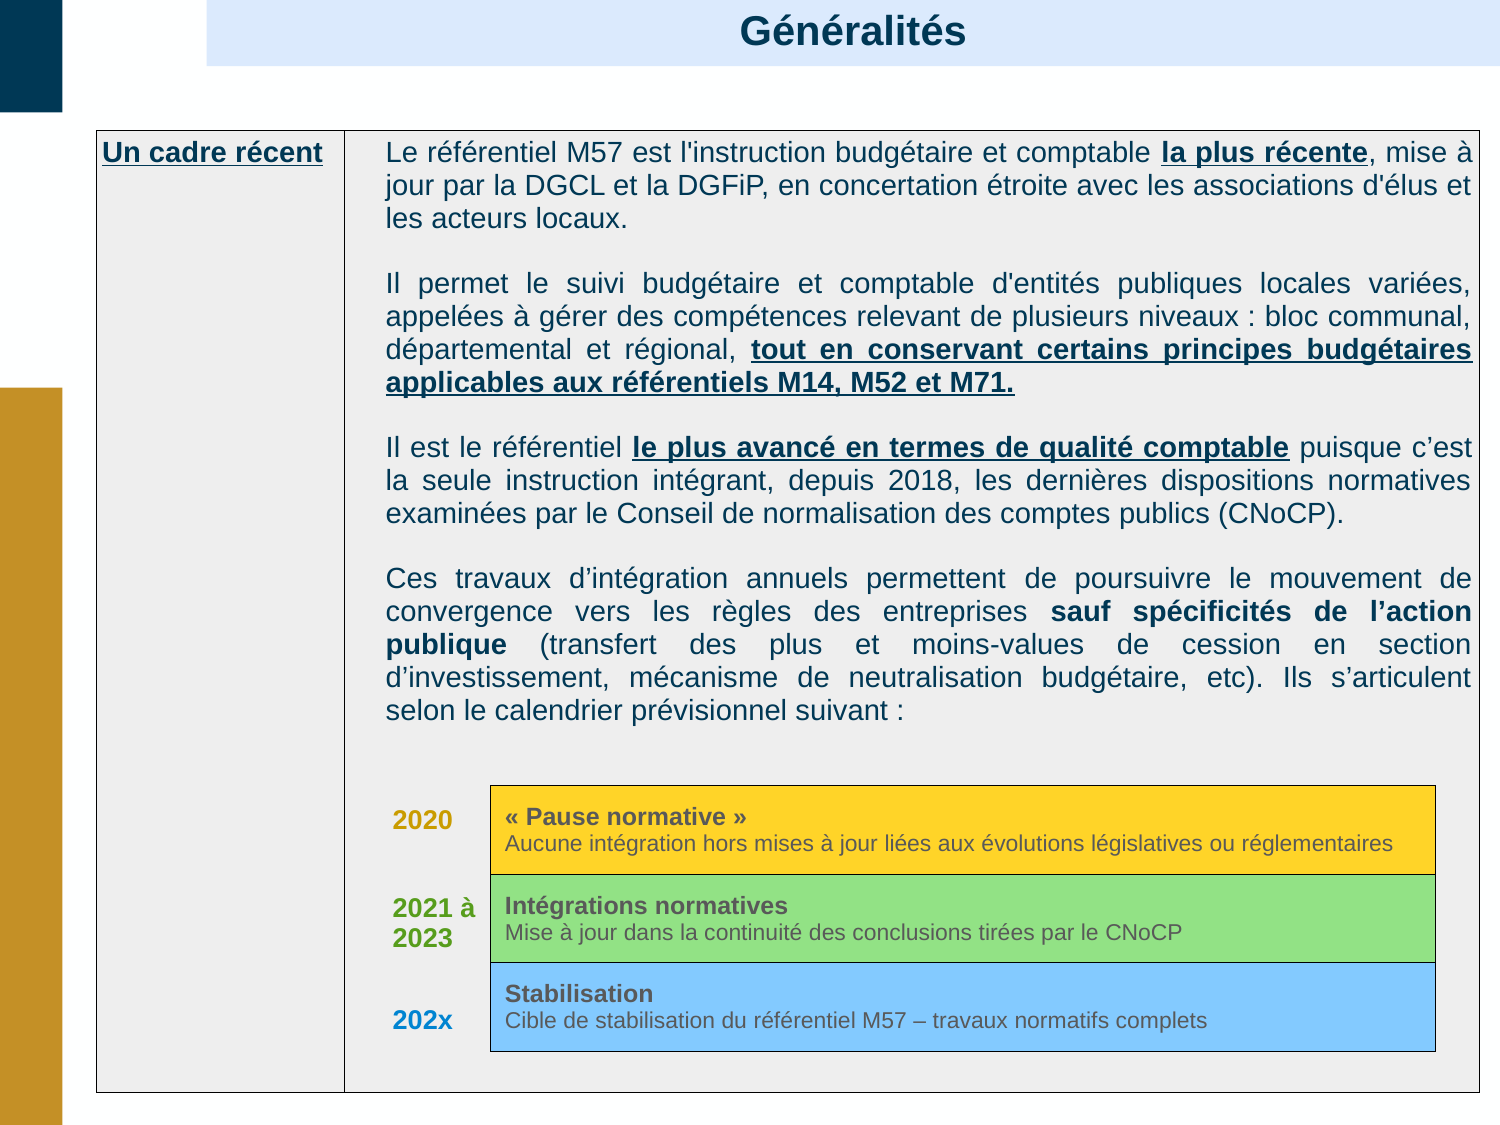

Généralités
| Un cadre récent | Le référentiel M57 est l'instruction budgétaire et comptable la plus récente, mise à jour par la DGCL et la DGFiP, en concertation étroite avec les associations d'élus et les acteurs locaux. Il permet le suivi budgétaire et comptable d'entités publiques locales variées, appelées à gérer des compétences relevant de plusieurs niveaux : bloc communal, départemental et régional, tout en conservant certains principes budgétaires applicables aux référentiels M14, M52 et M71. Il est le référentiel le plus avancé en termes de qualité comptable puisque c’est la seule instruction intégrant, depuis 2018, les dernières dispositions normatives examinées par le Conseil de normalisation des comptes publics (CNoCP). Ces travaux d’intégration annuels permettent de poursuivre le mouvement de convergence vers les règles des entreprises sauf spécificités de l’action publique (transfert des plus et moins-values de cession en section d’investissement, mécanisme de neutralisation budgétaire, etc). Ils s’articulent selon le calendrier prévisionnel suivant : |
| --- | --- |
#
« Pause normative »
Aucune intégration hors mises à jour liées aux évolutions législatives ou réglementaires
2020
Intégrations normatives
Mise à jour dans la continuité des conclusions tirées par le CNoCP
2021 à
2023
Stabilisation
Cible de stabilisation du référentiel M57 – travaux normatifs complets
202x